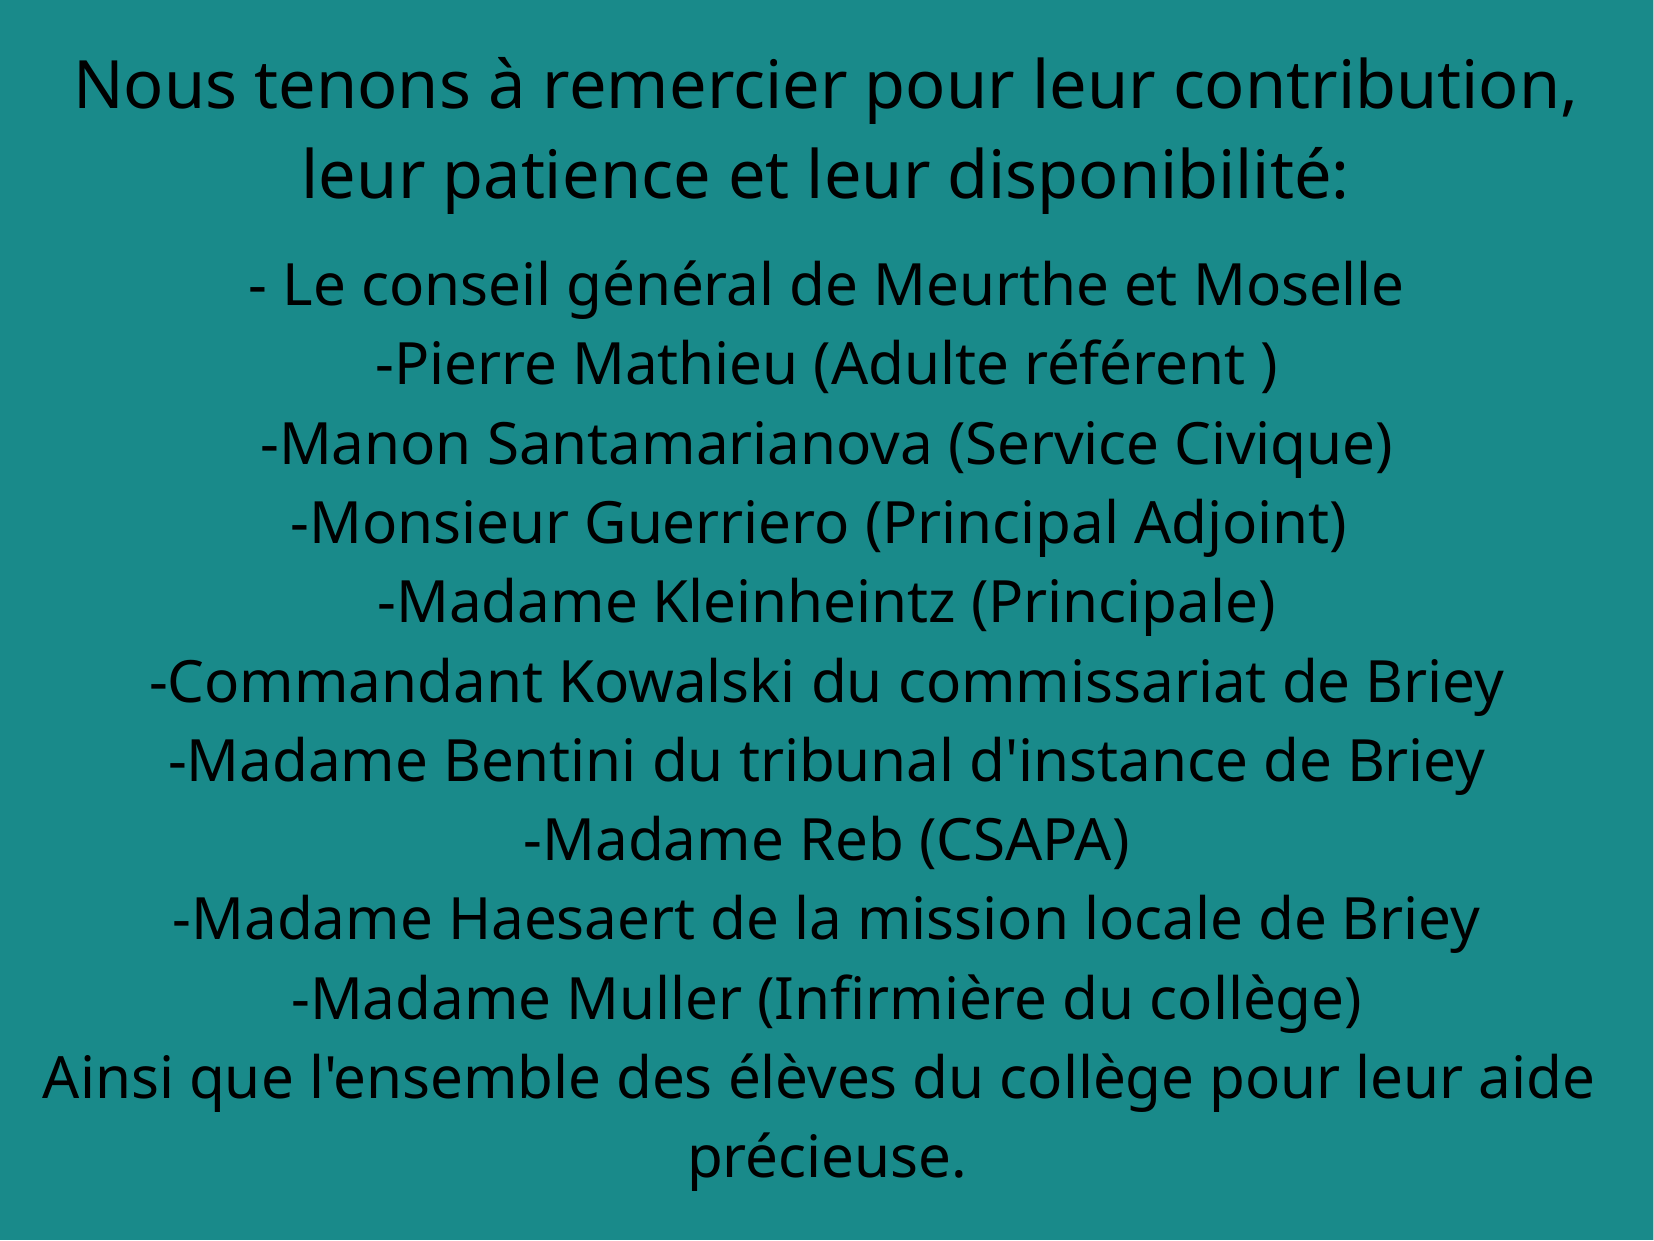

Nous tenons à remercier pour leur contribution, leur patience et leur disponibilité:
- Le conseil général de Meurthe et Moselle
-Pierre Mathieu (Adulte référent )
-Manon Santamarianova (Service Civique)
-Monsieur Guerriero (Principal Adjoint)
-Madame Kleinheintz (Principale)
-Commandant Kowalski du commissariat de Briey
-Madame Bentini du tribunal d'instance de Briey
-Madame Reb (CSAPA)
-Madame Haesaert de la mission locale de Briey
-Madame Muller (Infirmière du collège)
Ainsi que l'ensemble des élèves du collège pour leur aide précieuse.